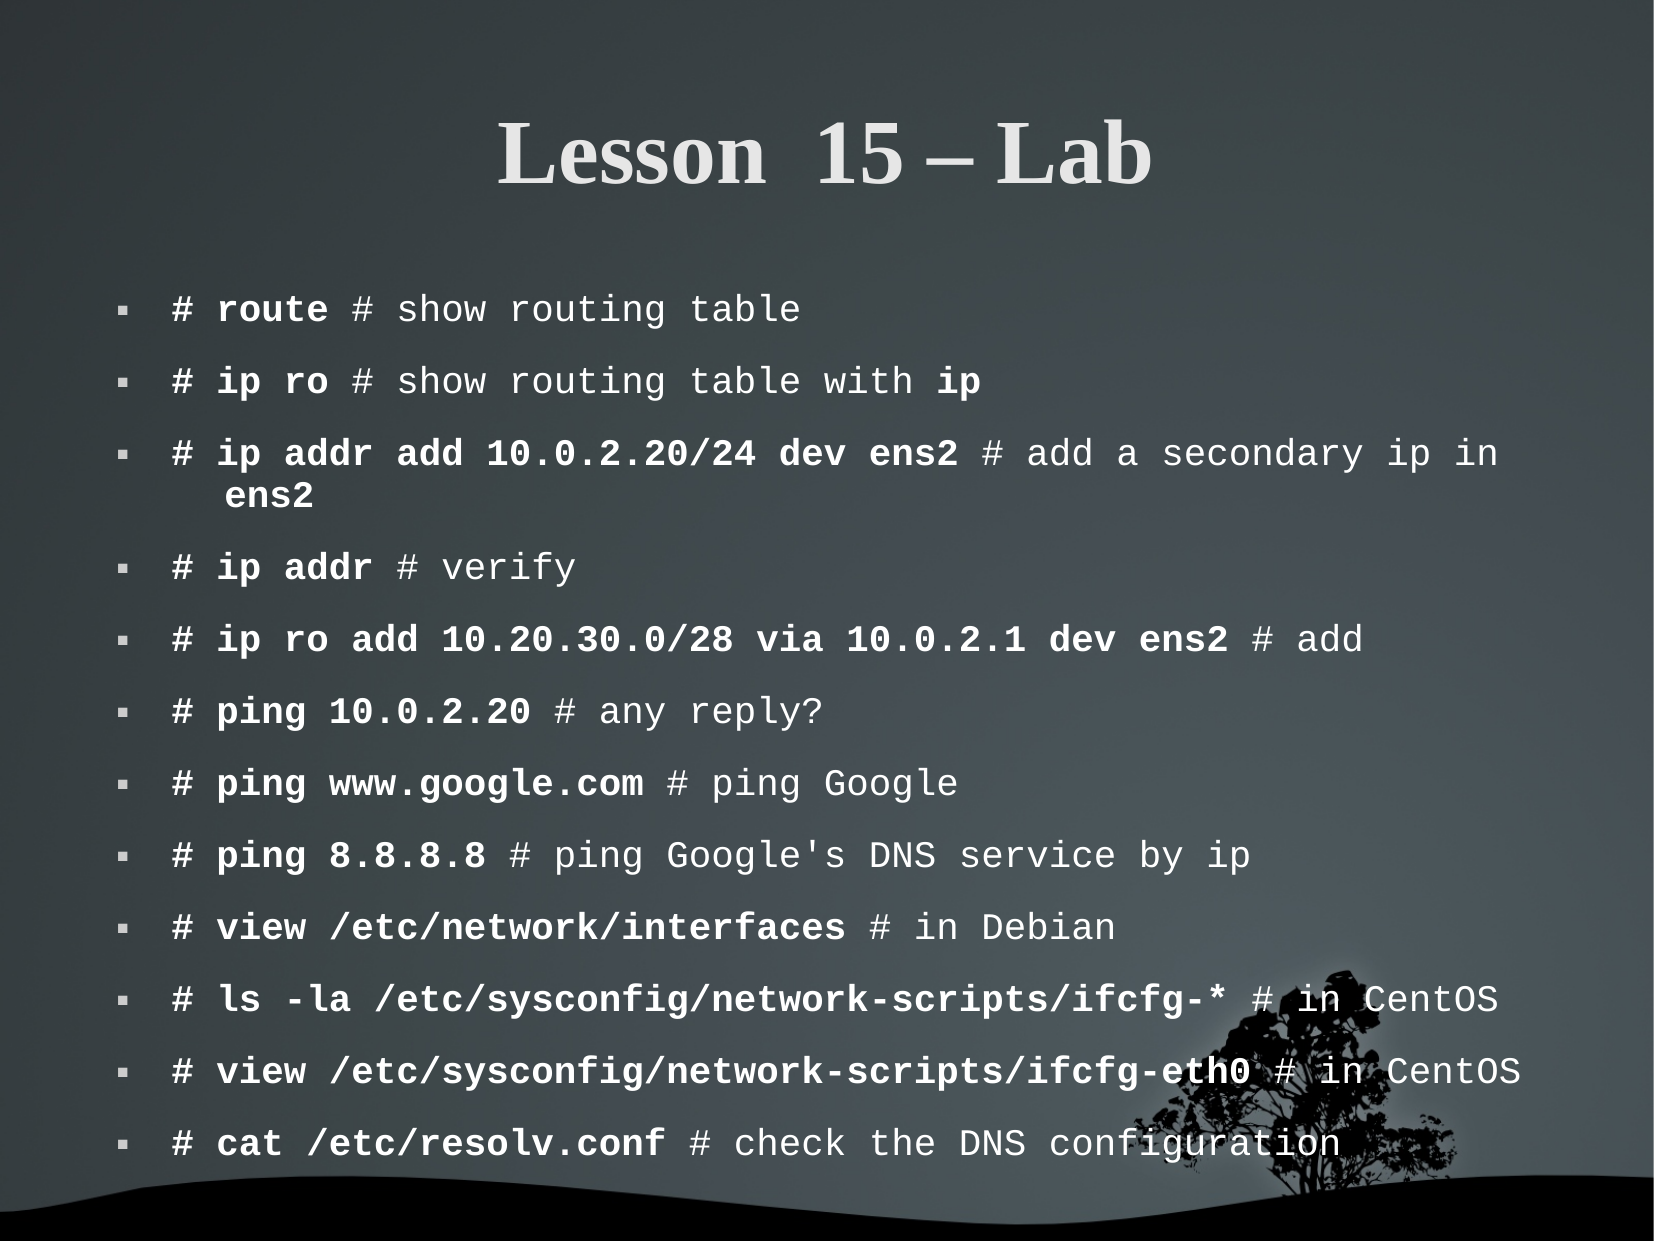

Lesson 15 – Lab
# # route # show routing table
# ip ro # show routing table with ip
# ip addr add 10.0.2.20/24 dev ens2 # add a secondary ip in ens2
# ip addr # verify
# ip ro add 10.20.30.0/28 via 10.0.2.1 dev ens2 # add
# ping 10.0.2.20 # any reply?
# ping www.google.com # ping Google
# ping 8.8.8.8 # ping Google's DNS service by ip
# view /etc/network/interfaces # in Debian
# ls -la /etc/sysconfig/network-scripts/ifcfg-* # in CentOS
# view /etc/sysconfig/network-scripts/ifcfg-eth0 # in CentOS
# cat /etc/resolv.conf # check the DNS configuration